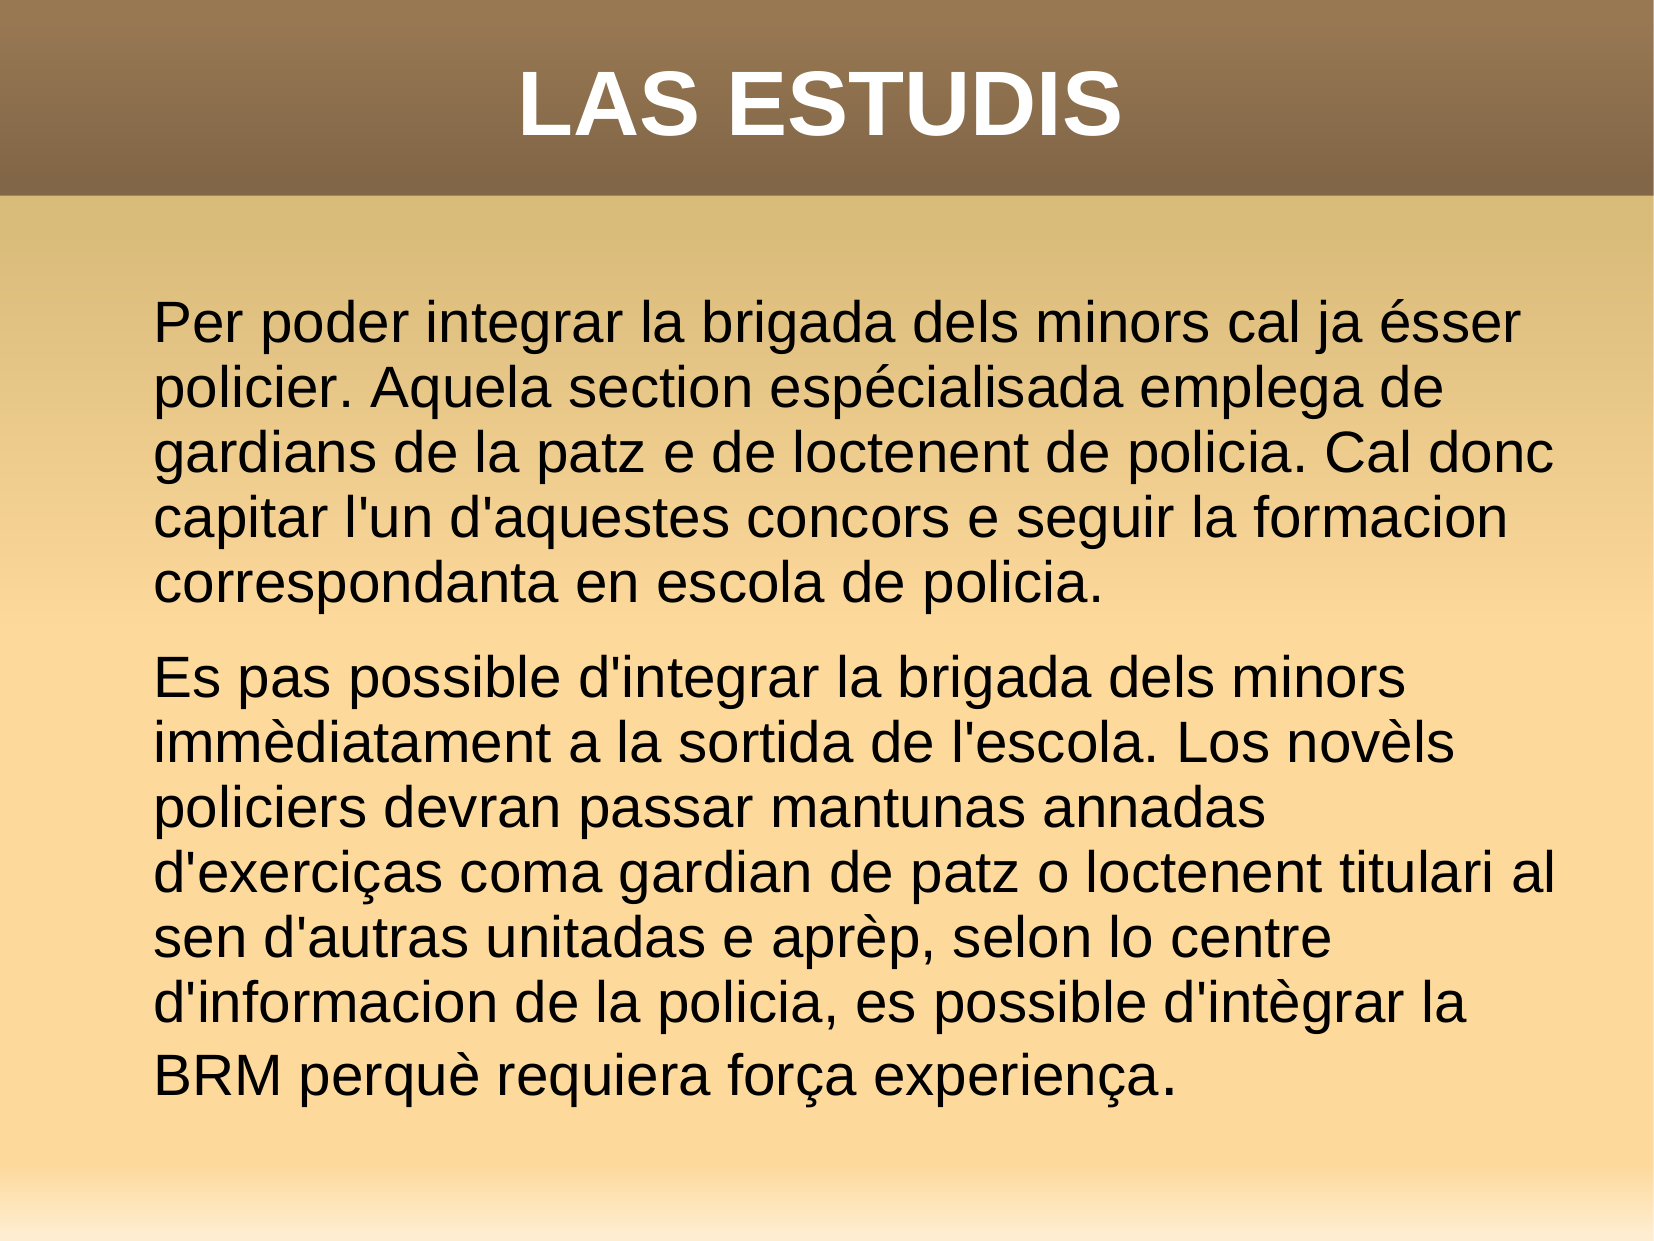

# LAS ESTUDIS
Per poder integrar la brigada dels minors cal ja ésser policier. Aquela section espécialisada emplega de gardians de la patz e de loctenent de policia. Cal donc capitar l'un d'aquestes concors e seguir la formacion correspondanta en escola de policia.
Es pas possible d'integrar la brigada dels minors immèdiatament a la sortida de l'escola. Los novèls policiers devran passar mantunas annadas d'exerciças coma gardian de patz o loctenent titulari al sen d'autras unitadas e aprèp, selon lo centre d'informacion de la policia, es possible d'intègrar la BRM perquè requiera força experiença.